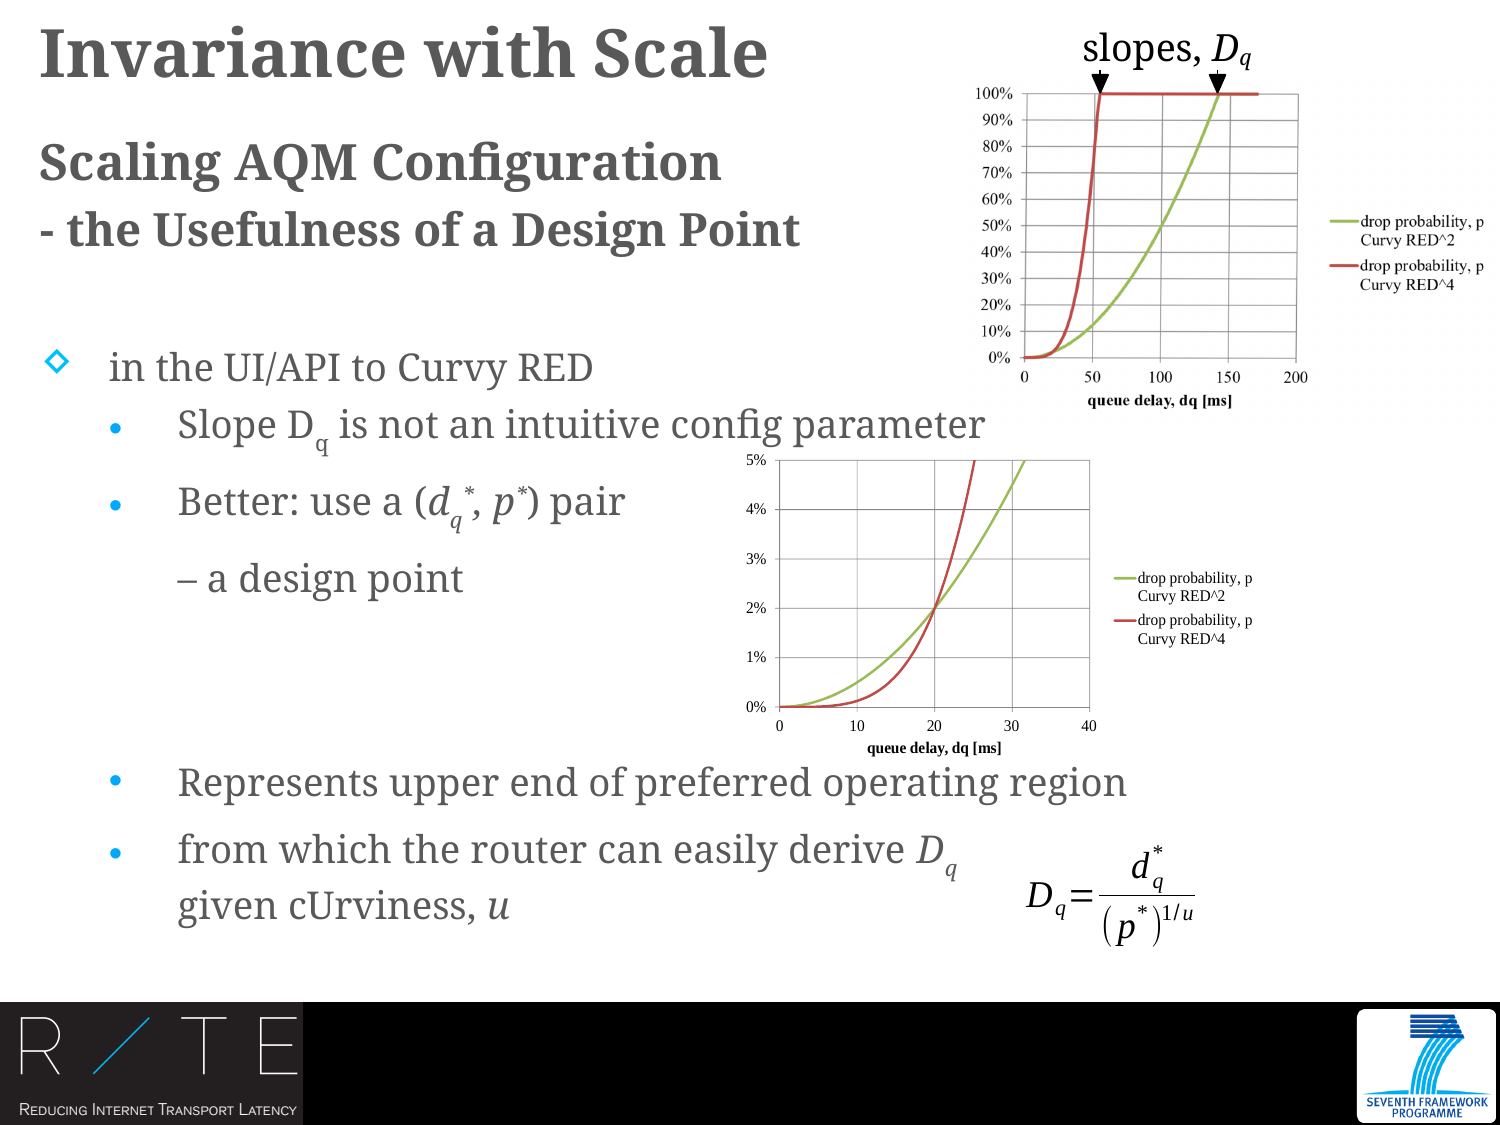

# Invariance with Scale
slopes, Dq
Scaling AQM Configuration
- the Usefulness of a Design Point
in the UI/API to Curvy RED
Slope Dq is not an intuitive config parameter
Better: use a (dq*, p*) pair
– a design point
Represents upper end of preferred operating region
from which the router can easily derive Dq
given cUrviness, u